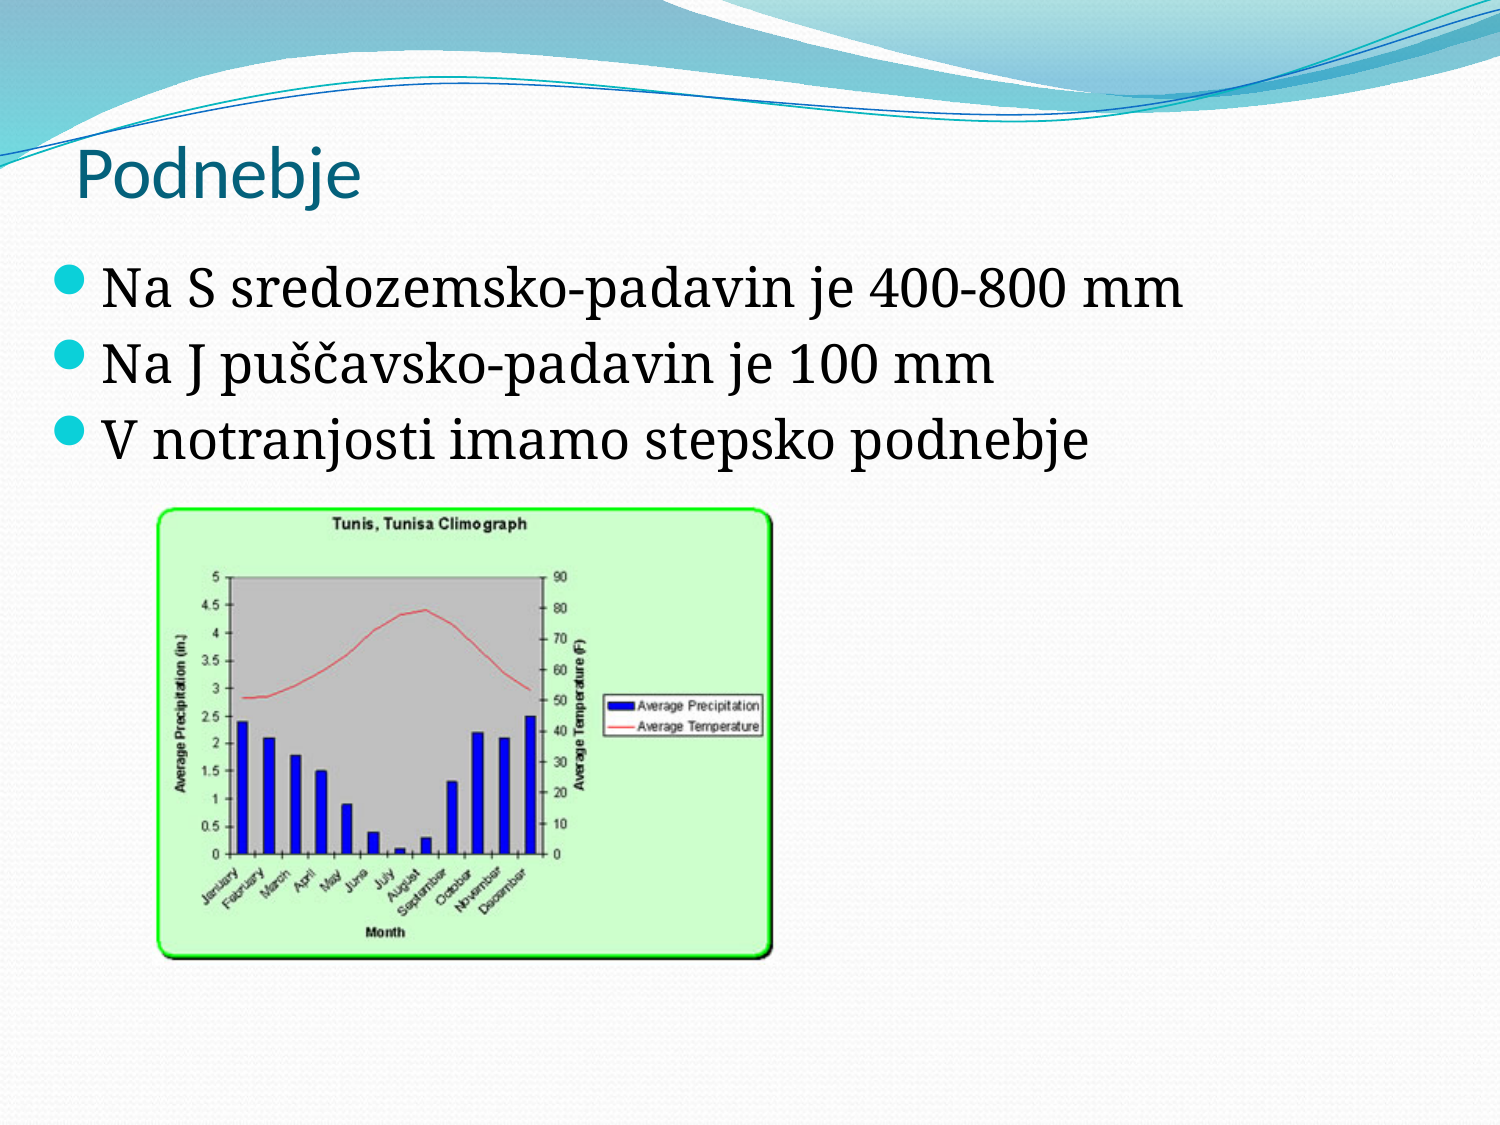

# Podnebje
Na S sredozemsko-padavin je 400-800 mm
Na J puščavsko-padavin je 100 mm
V notranjosti imamo stepsko podnebje